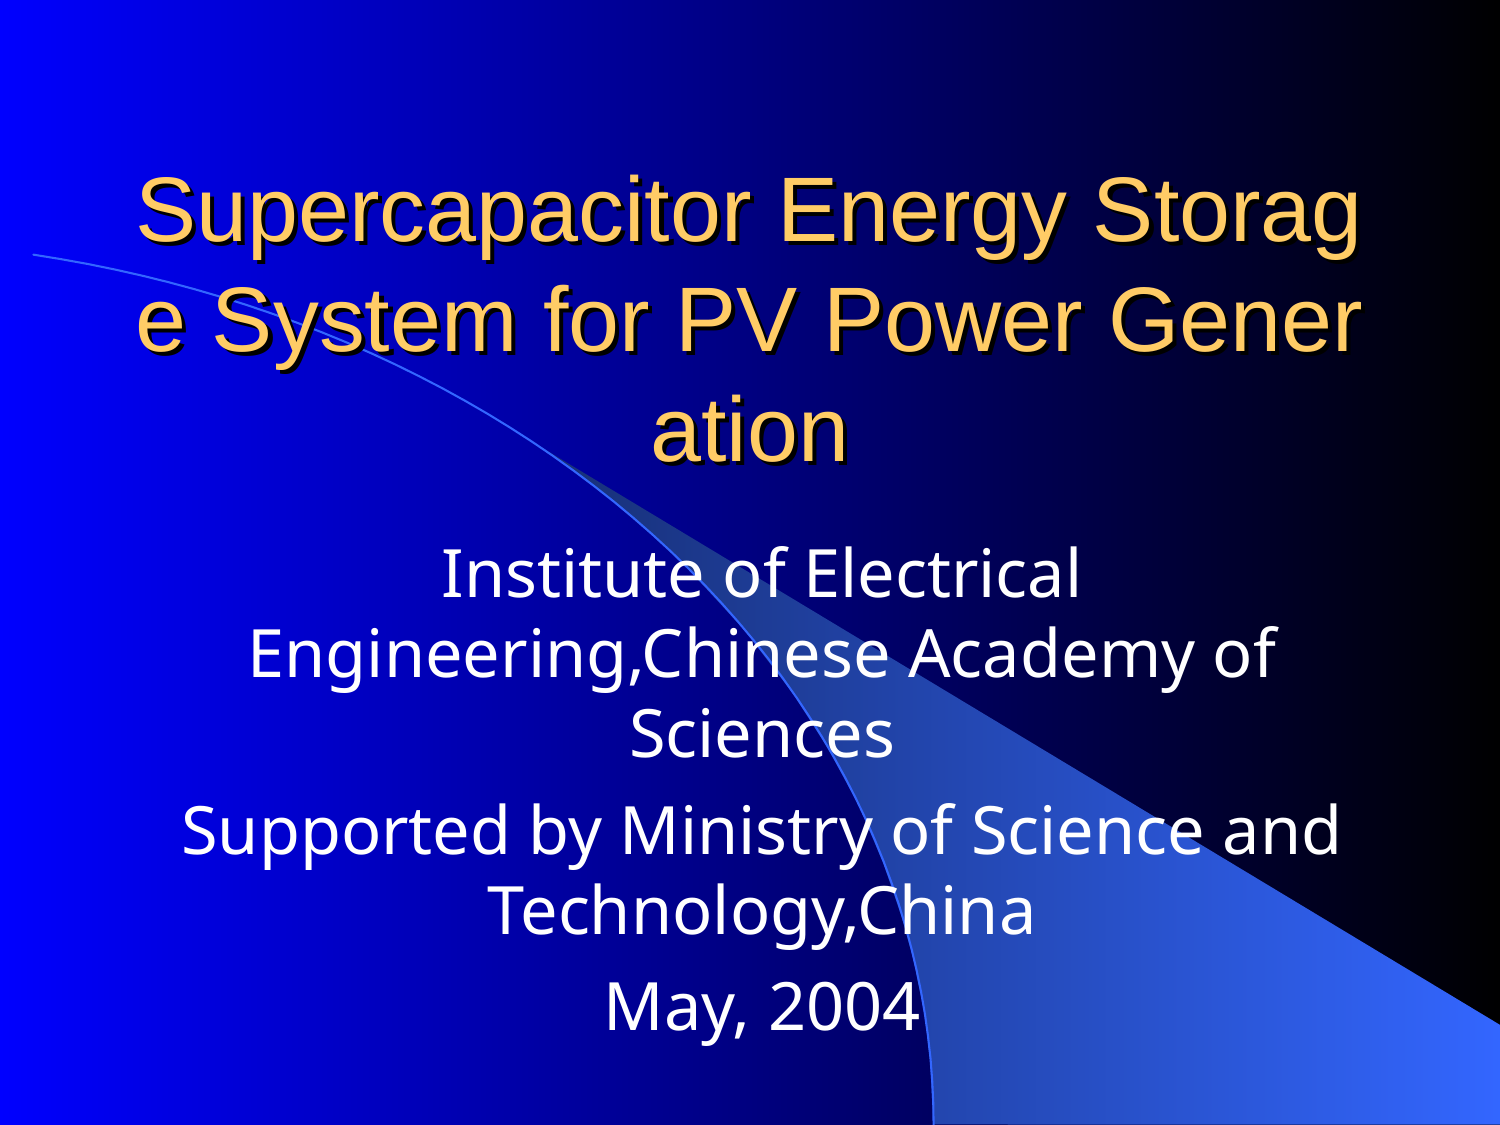

# Supercapacitor Energy Storage System for PV Power Generation
Institute of Electrical Engineering,Chinese Academy of Sciences
Supported by Ministry of Science and Technology,China
May, 2004